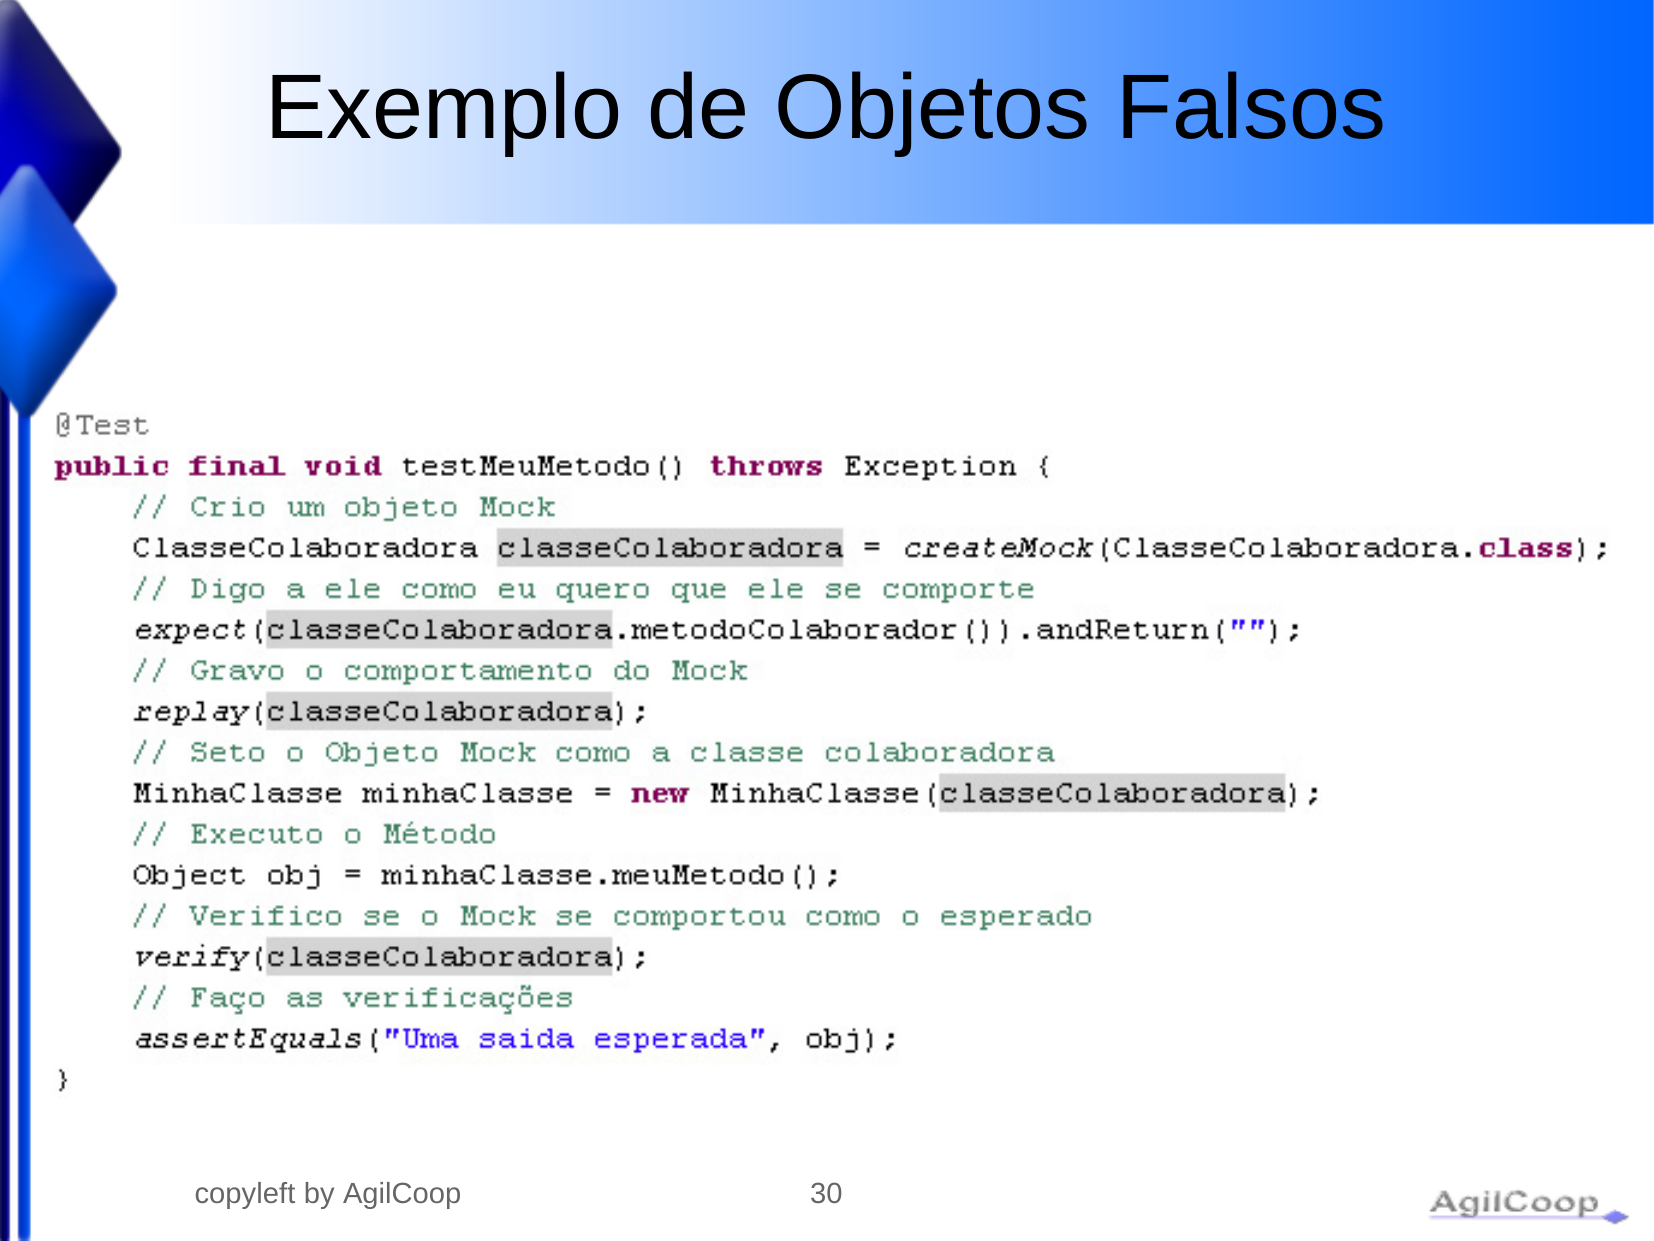

# Exemplo de Objetos Falsos
copyleft by AgilCoop
30